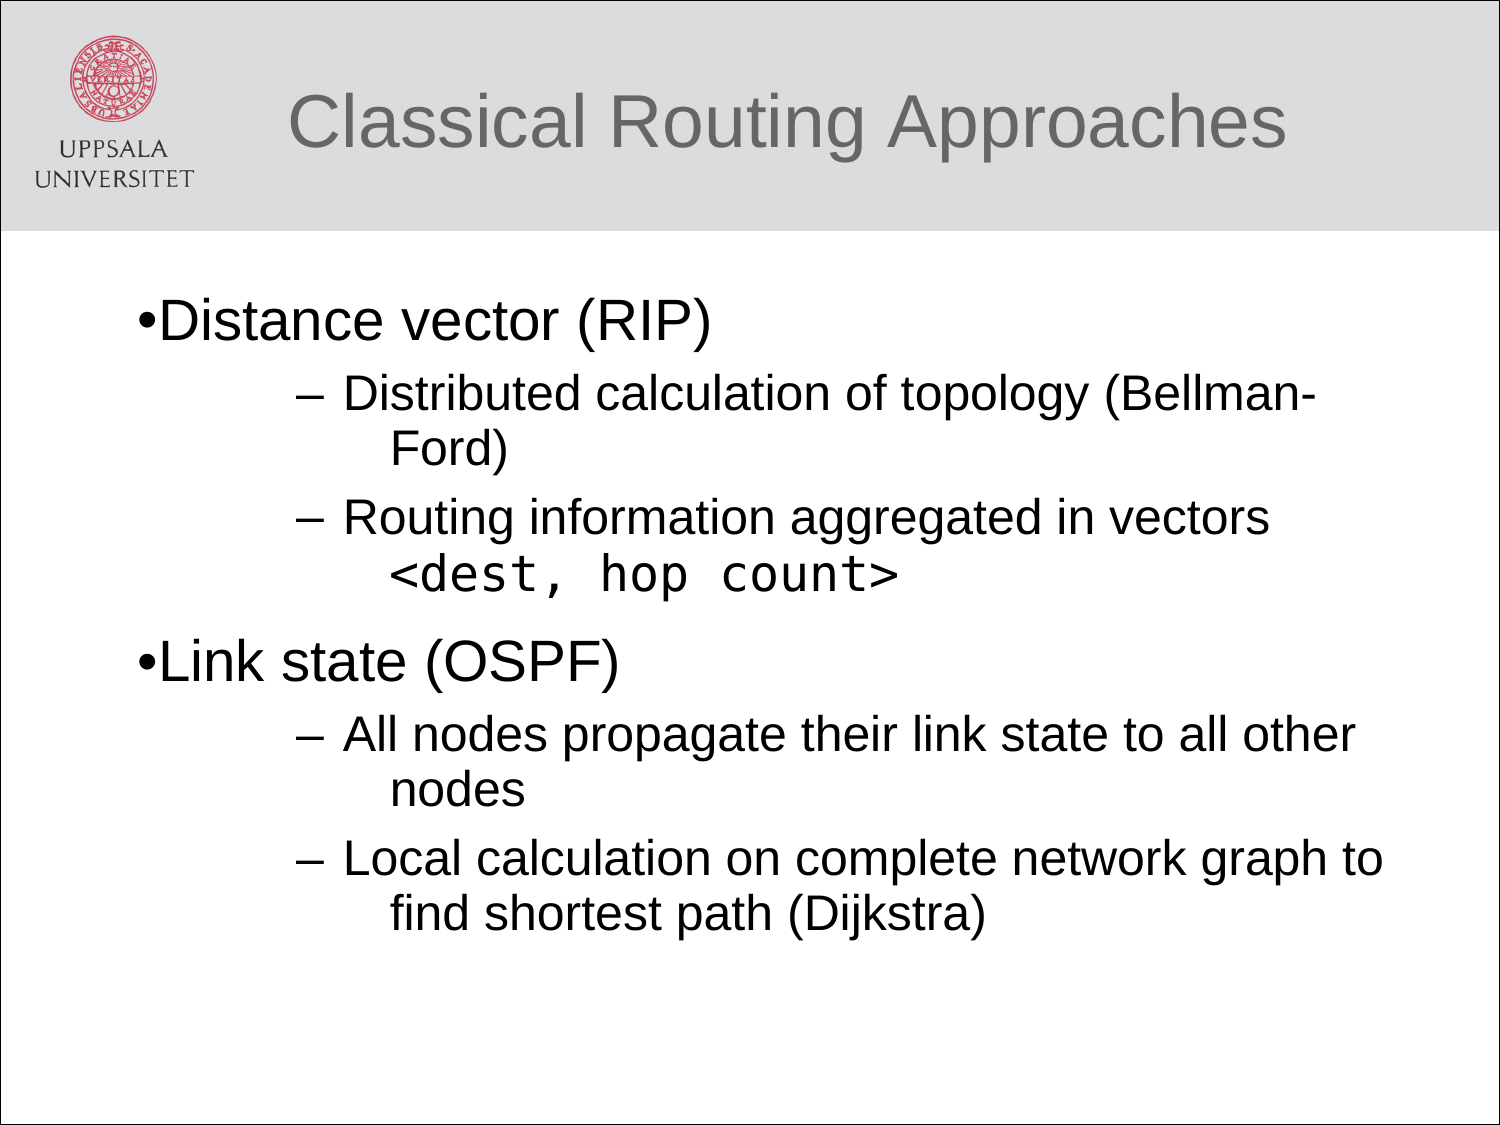

# Classical Routing Approaches
Distance vector (RIP)
Distributed calculation of topology (Bellman-Ford)
Routing information aggregated in vectors <dest, hop count>
Link state (OSPF)
All nodes propagate their link state to all other nodes
Local calculation on complete network graph to find shortest path (Dijkstra)